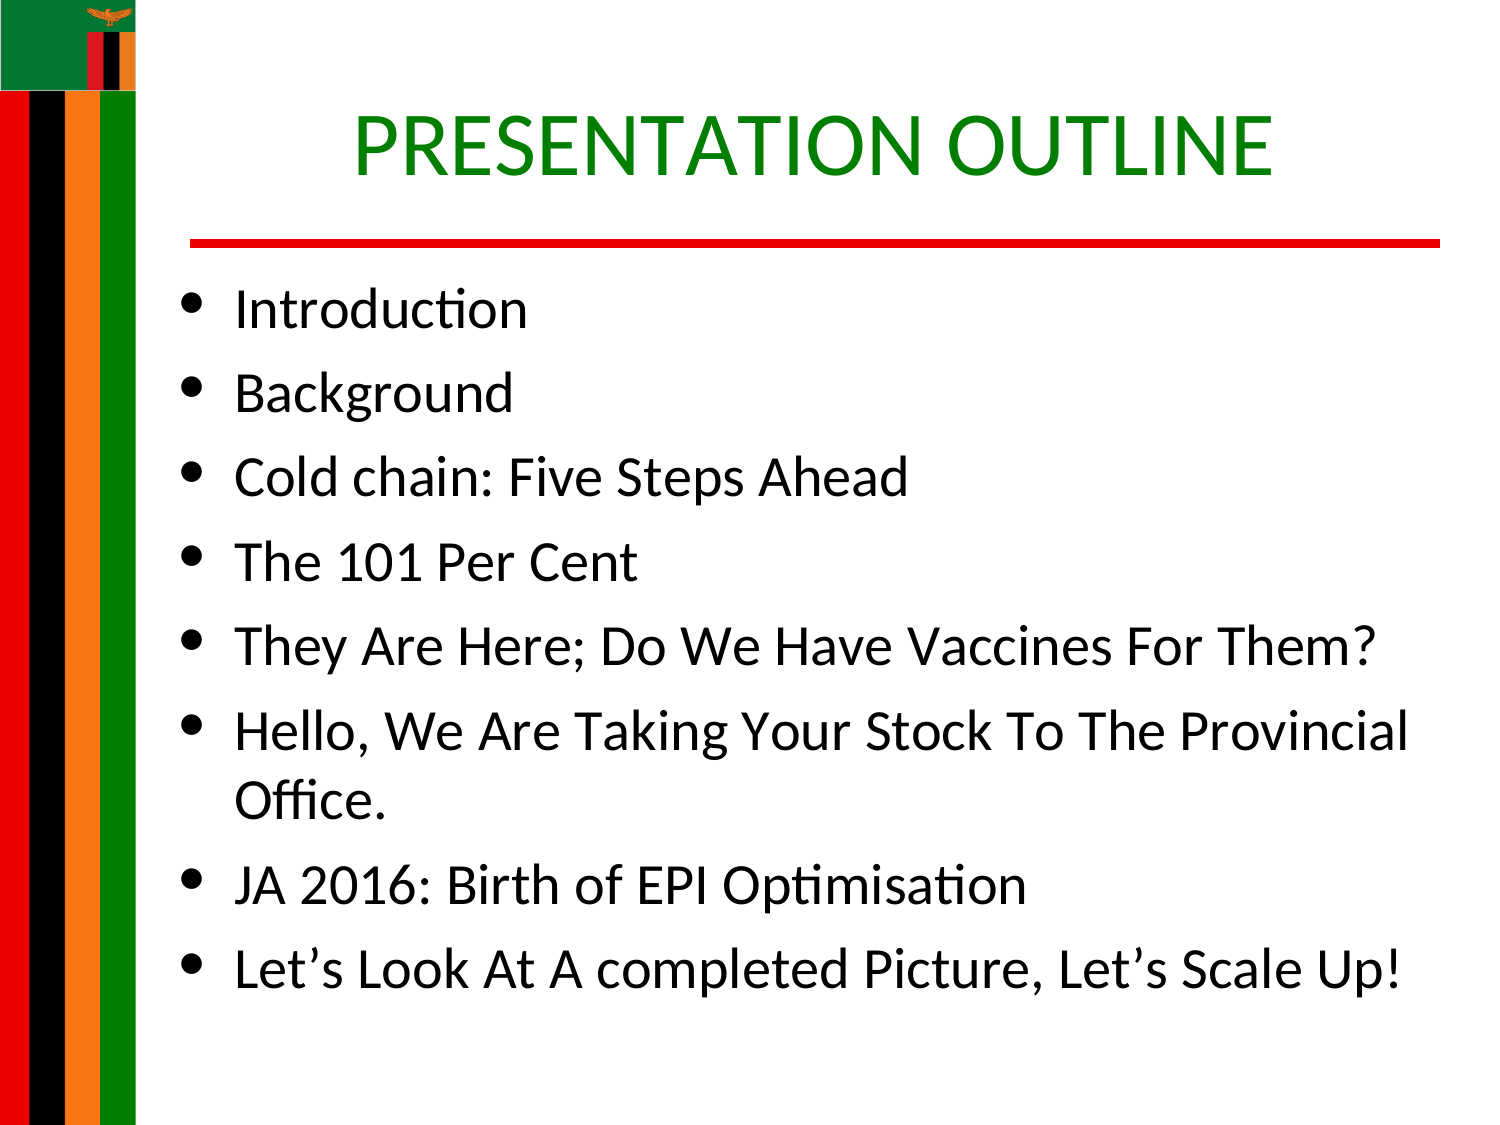

# PRESENTATION OUTLINE
Introduction
Background
Cold chain: Five Steps Ahead
The 101 Per Cent
They Are Here; Do We Have Vaccines For Them?
Hello, We Are Taking Your Stock To The Provincial Office.
JA 2016: Birth of EPI Optimisation
Let’s Look At A completed Picture, Let’s Scale Up!